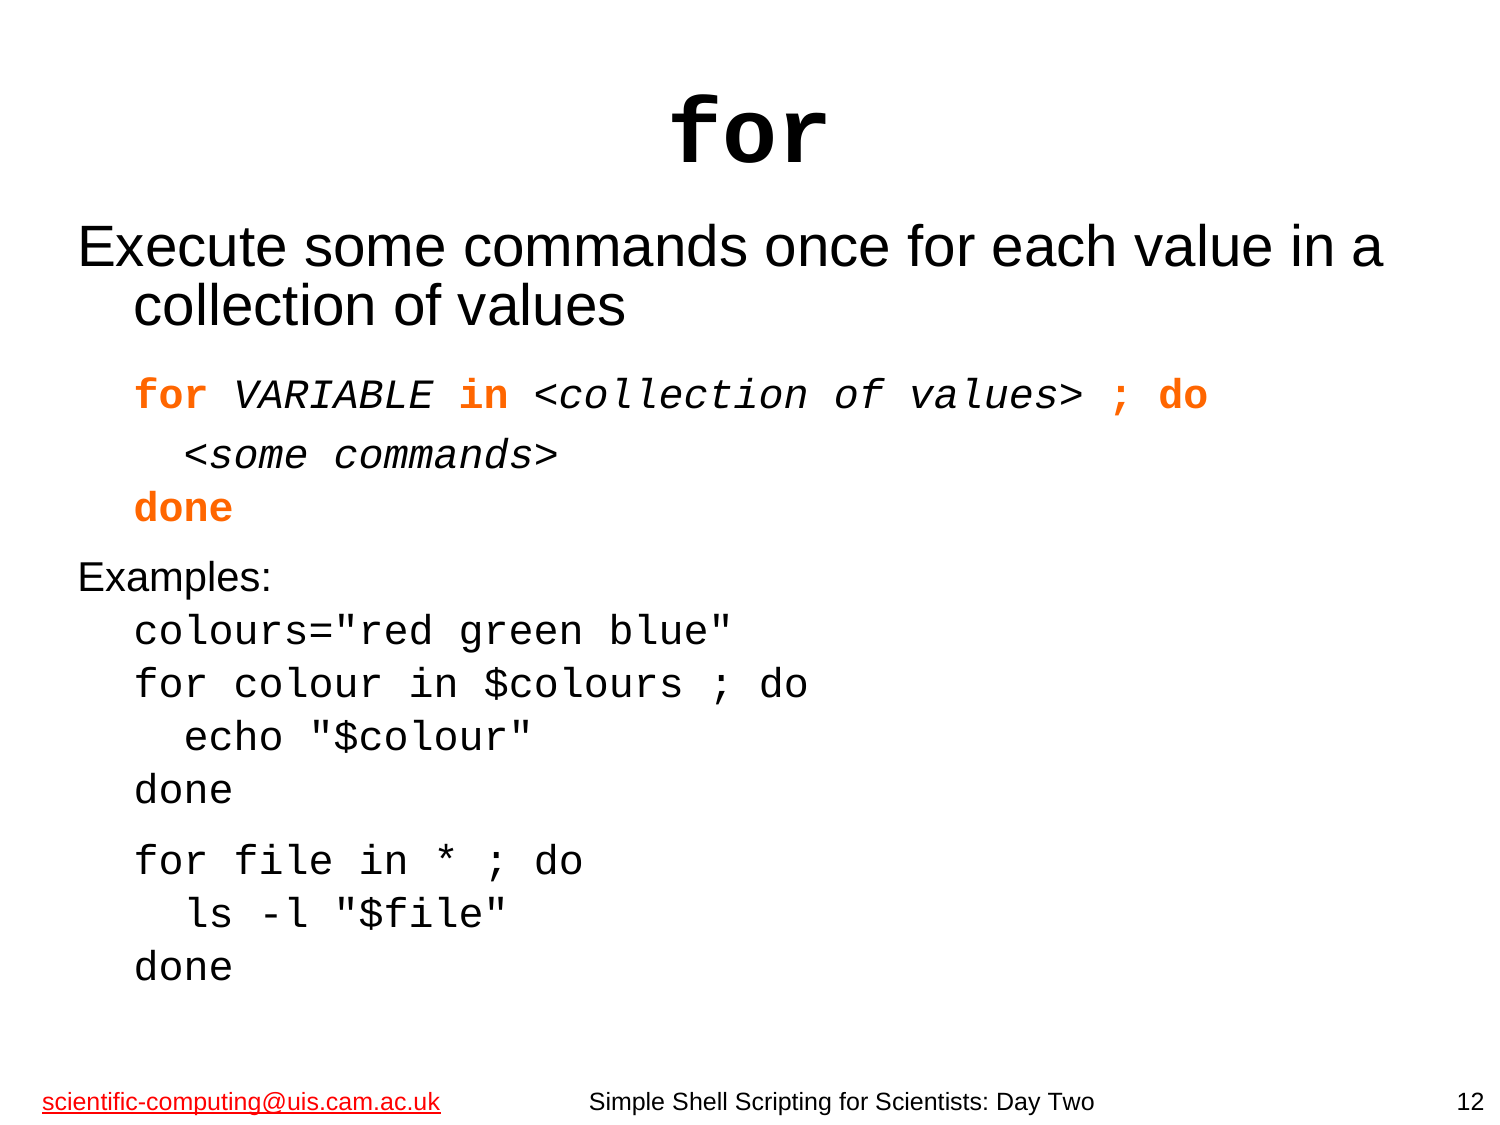

# for
Execute some commands once for each value in a collection of values
	for VARIABLE in <collection of values> ; do
	 <some commands>
	done
Examples:
	colours="red green blue"
	for colour in $colours ; do
	 echo "$colour"
	done
	for file in * ; do
	 ls -l "$file"
	done
escience-support@ucs.cam.ac.uk	Simple Shell Scripting for Scientists: Day Two
12